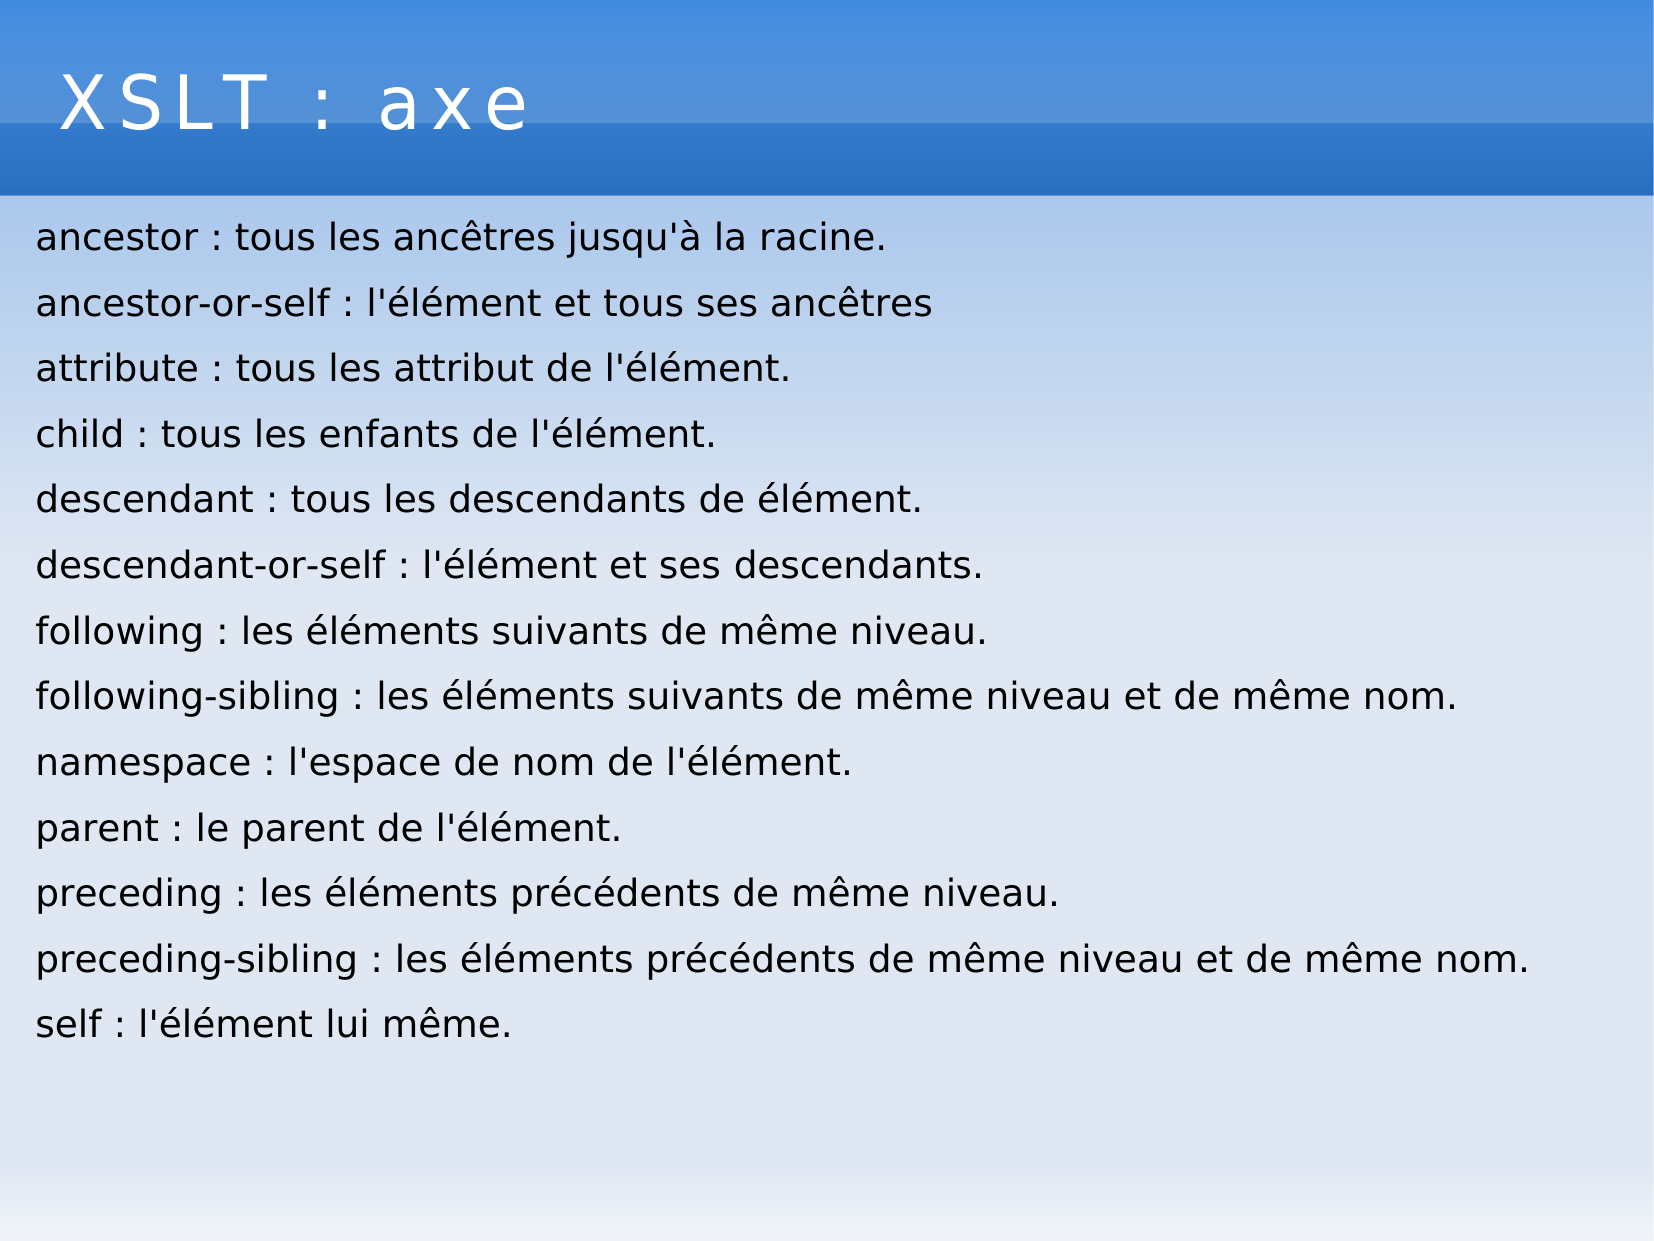

# XSLT : axe
ancestor : tous les ancêtres jusqu'à la racine.
ancestor-or-self : l'élément et tous ses ancêtres
attribute : tous les attribut de l'élément.
child : tous les enfants de l'élément.
descendant : tous les descendants de élément.
descendant-or-self : l'élément et ses descendants.
following : les éléments suivants de même niveau.
following-sibling : les éléments suivants de même niveau et de même nom.
namespace : l'espace de nom de l'élément.
parent : le parent de l'élément.
preceding : les éléments précédents de même niveau.
preceding-sibling : les éléments précédents de même niveau et de même nom.
self : l'élément lui même.